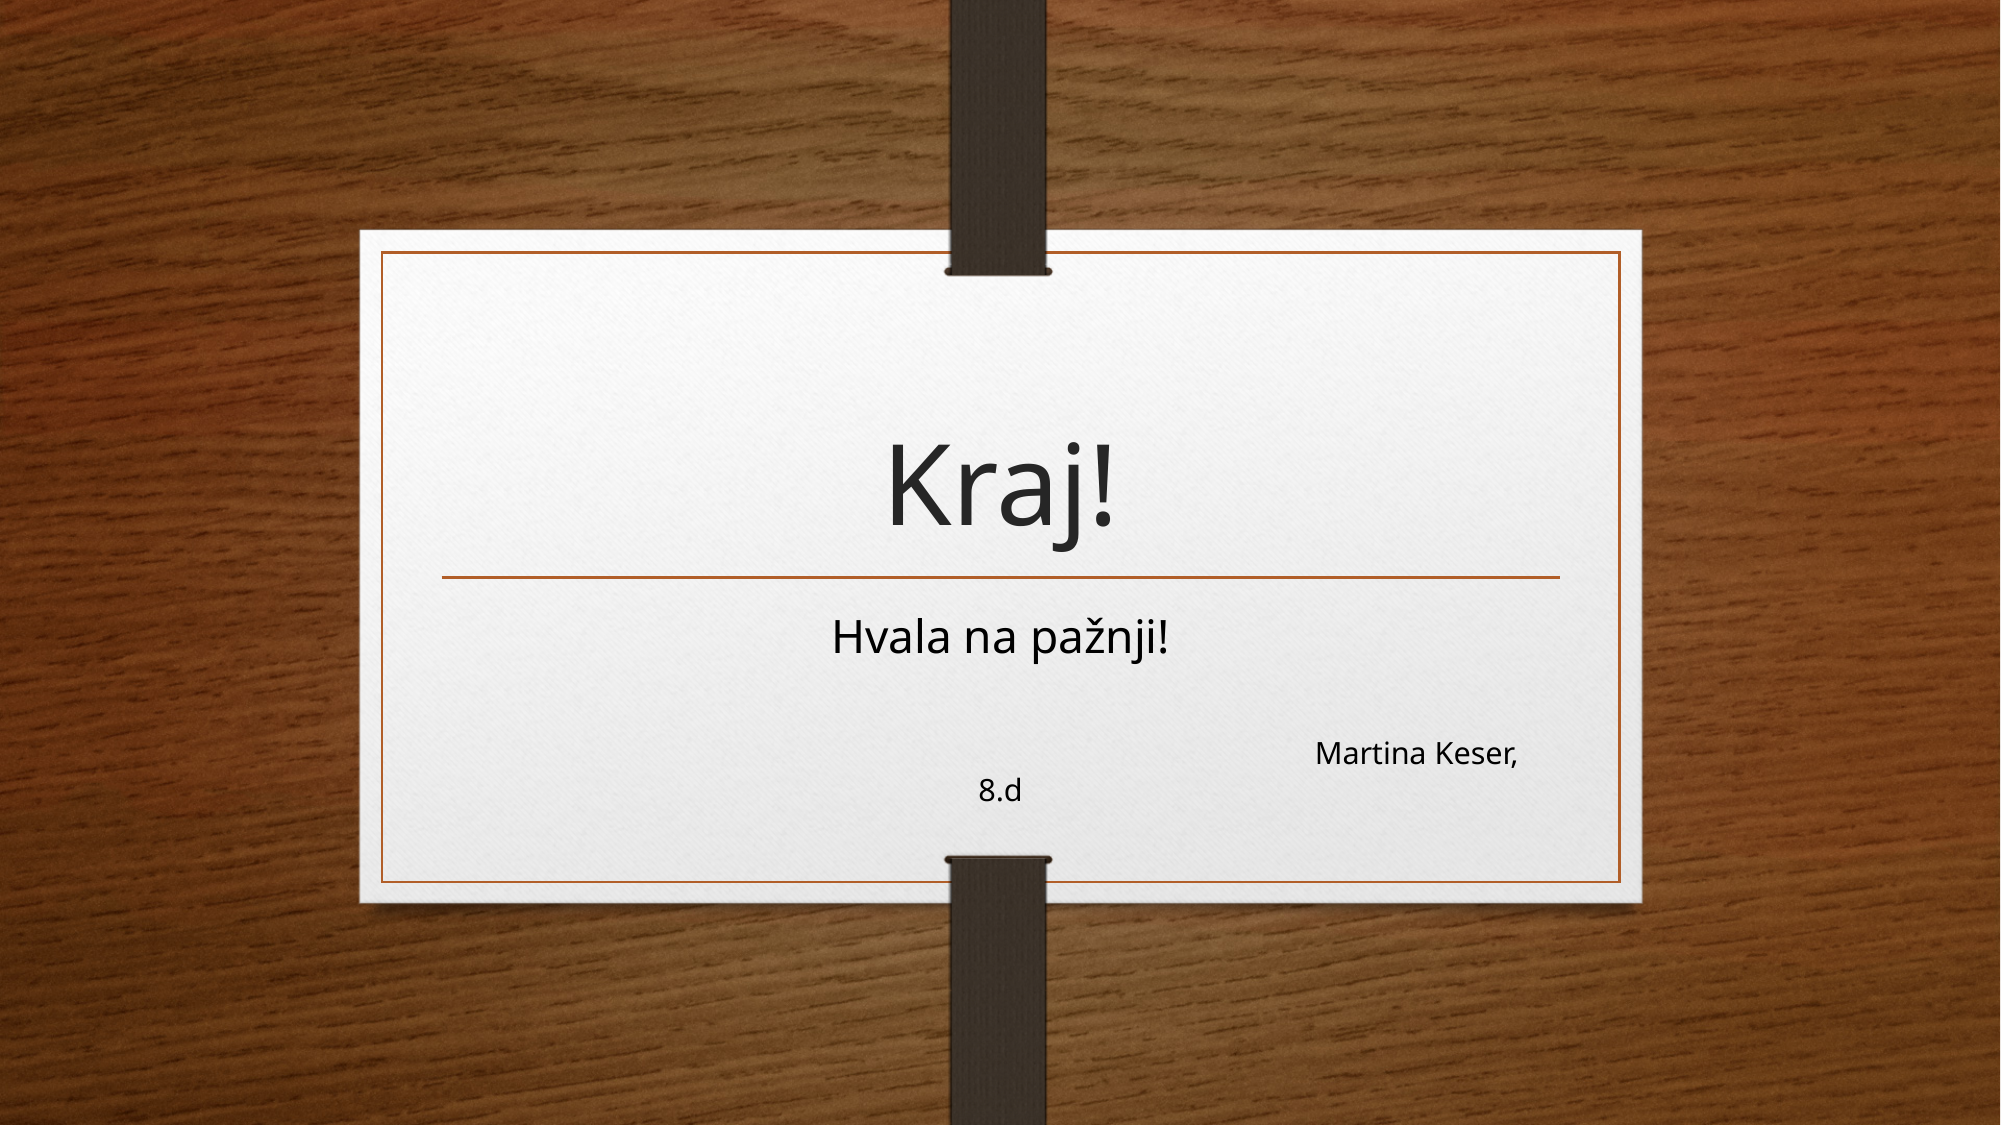

# Kraj!
Hvala na pažnji!
 Martina Keser, 8.d